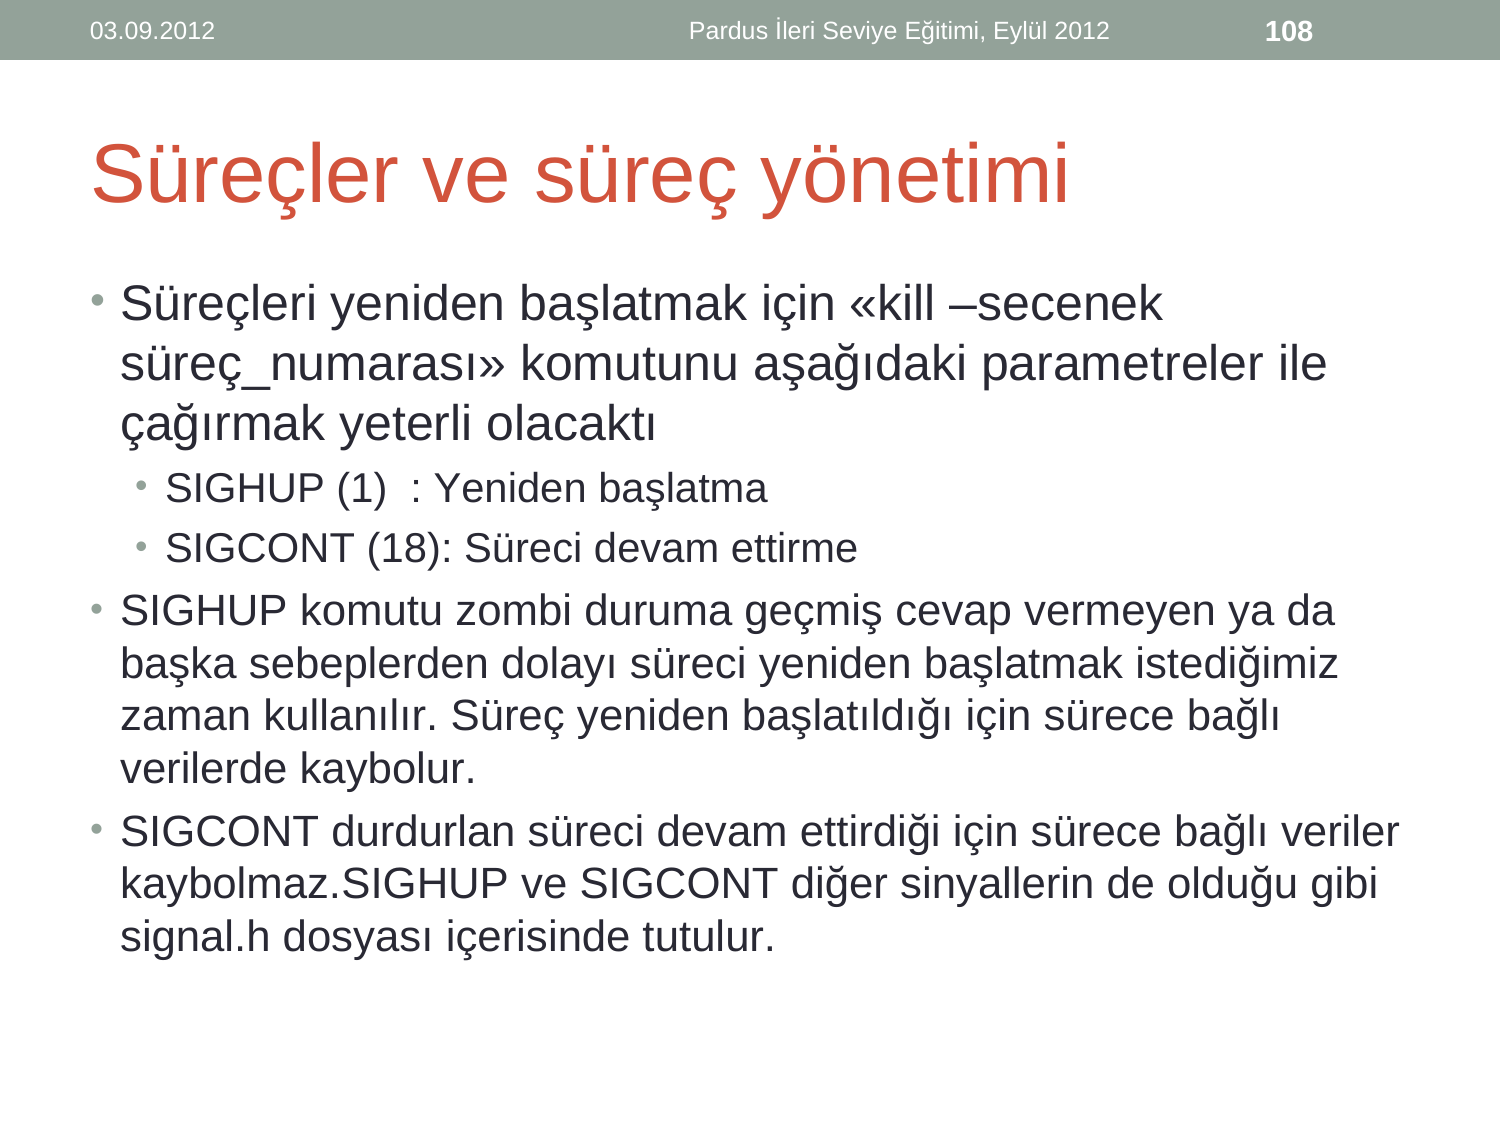

03.09.2012
Pardus İleri Seviye Eğitimi, Eylül 2012
# Süreçler ve süreç yönetimi
Süreçleri yeniden başlatmak için «kill –secenek süreç_numarası» komutunu aşağıdaki parametreler ile çağırmak yeterli olacaktı
SIGHUP (1) : Yeniden başlatma
SIGCONT (18): Süreci devam ettirme
SIGHUP komutu zombi duruma geçmiş cevap vermeyen ya da başka sebeplerden dolayı süreci yeniden başlatmak istediğimiz zaman kullanılır. Süreç yeniden başlatıldığı için sürece bağlı verilerde kaybolur.
SIGCONT durdurlan süreci devam ettirdiği için sürece bağlı veriler kaybolmaz.SIGHUP ve SIGCONT diğer sinyallerin de olduğu gibi signal.h dosyası içerisinde tutulur.